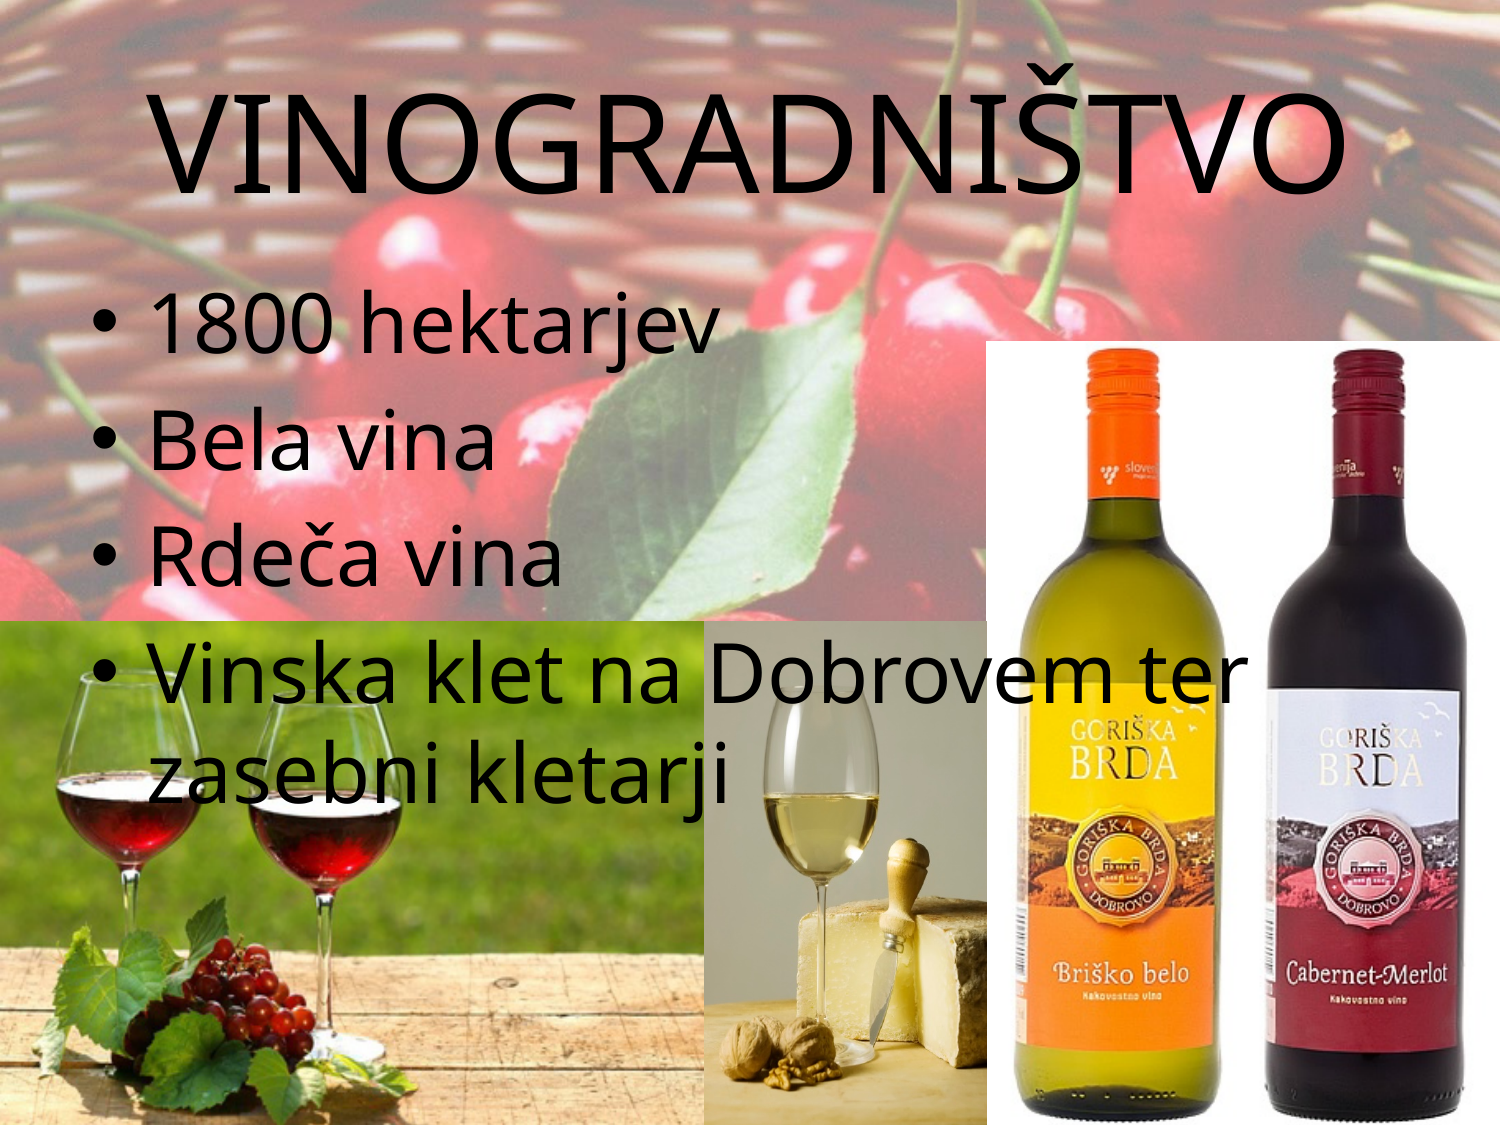

# VINOGRADNIŠTVO
1800 hektarjev
Bela vina
Rdeča vina
Vinska klet na Dobrovem ter zasebni kletarji